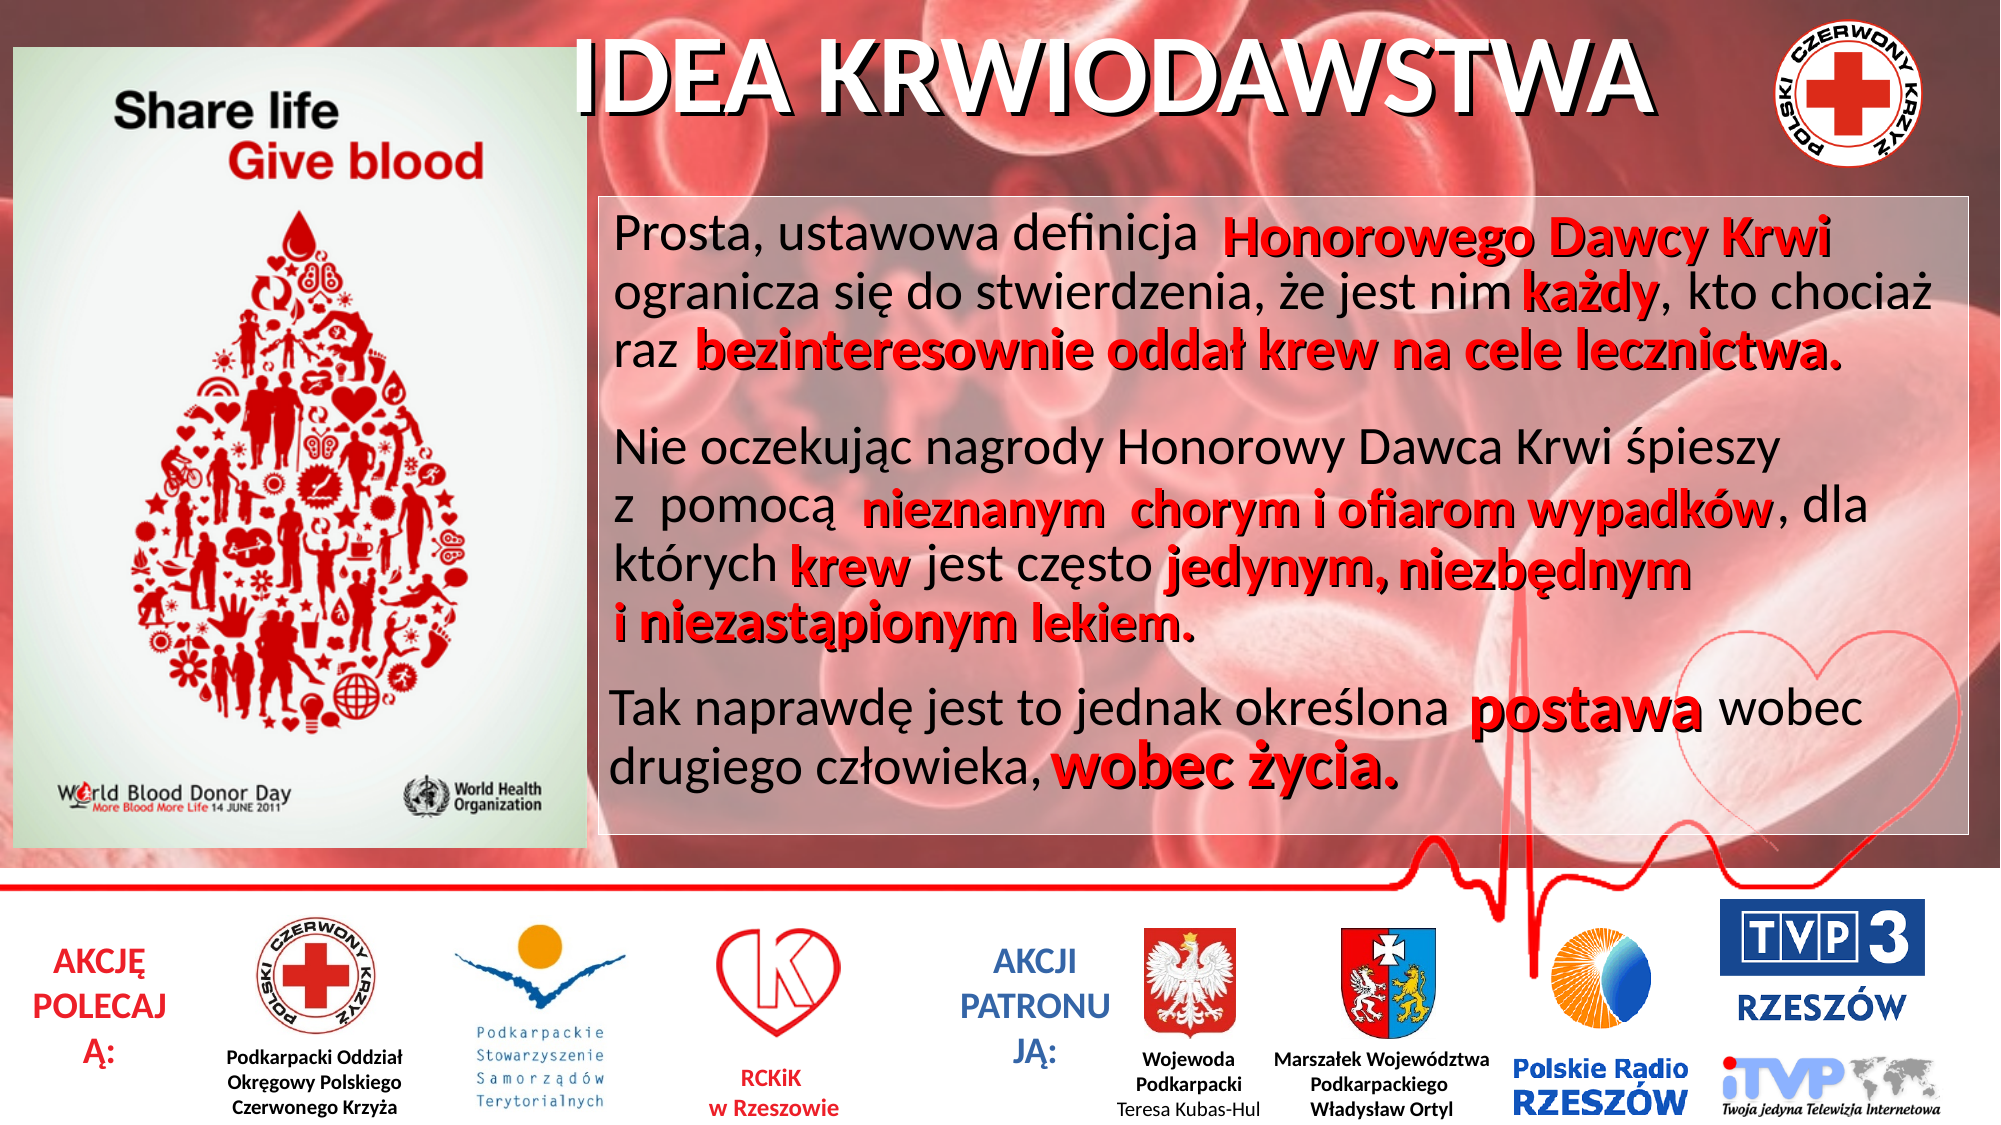

# Idea Krwiodawstwa
Honorowego Dawcy Krwi
Prosta, ustawowa definicja ogranicza się do stwierdzenia, że jest nim , kto chociaż raz
każdy
bezinteresownie oddał krew na cele lecznictwa.
Nie oczekując nagrody Honorowy Dawca Krwi śpieszy
z pomocą , dla których jest często
nieznanym chorym i ofiarom wypadków
krew
jedynym,
niezbędnym
i niezastąpionym lekiem.
postawa
Tak naprawdę jest to jednak określona wobec drugiego człowieka,
wobec życia.
Akcję polecają:
Akcji patronują:
Podkarpacki Oddział Okręgowy Polskiego Czerwonego Krzyża
Wojewoda Podkarpacki
Teresa Kubas-Hul
Marszałek Województwa Podkarpackiego
Władysław Ortyl
RCKiK
w Rzeszowie